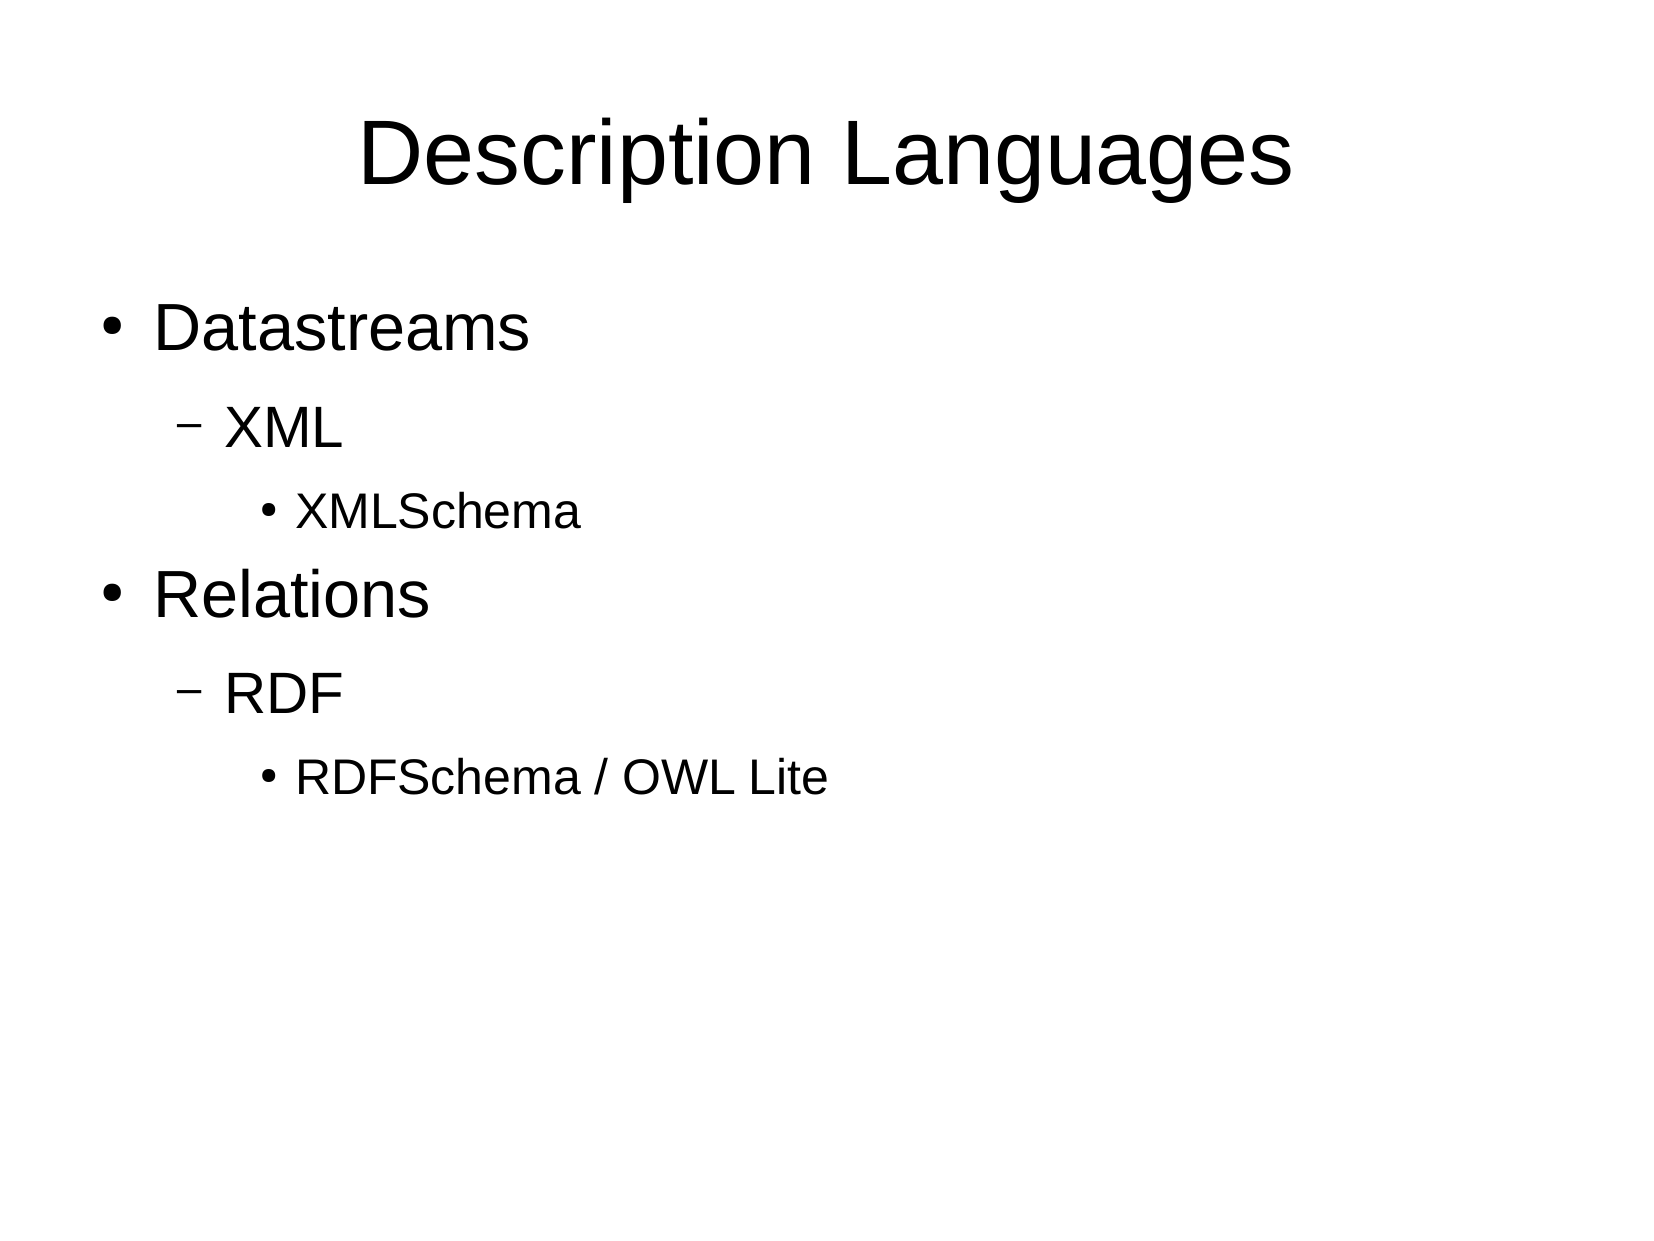

# Description Languages
Datastreams
XML
XMLSchema
Relations
RDF
RDFSchema / OWL Lite